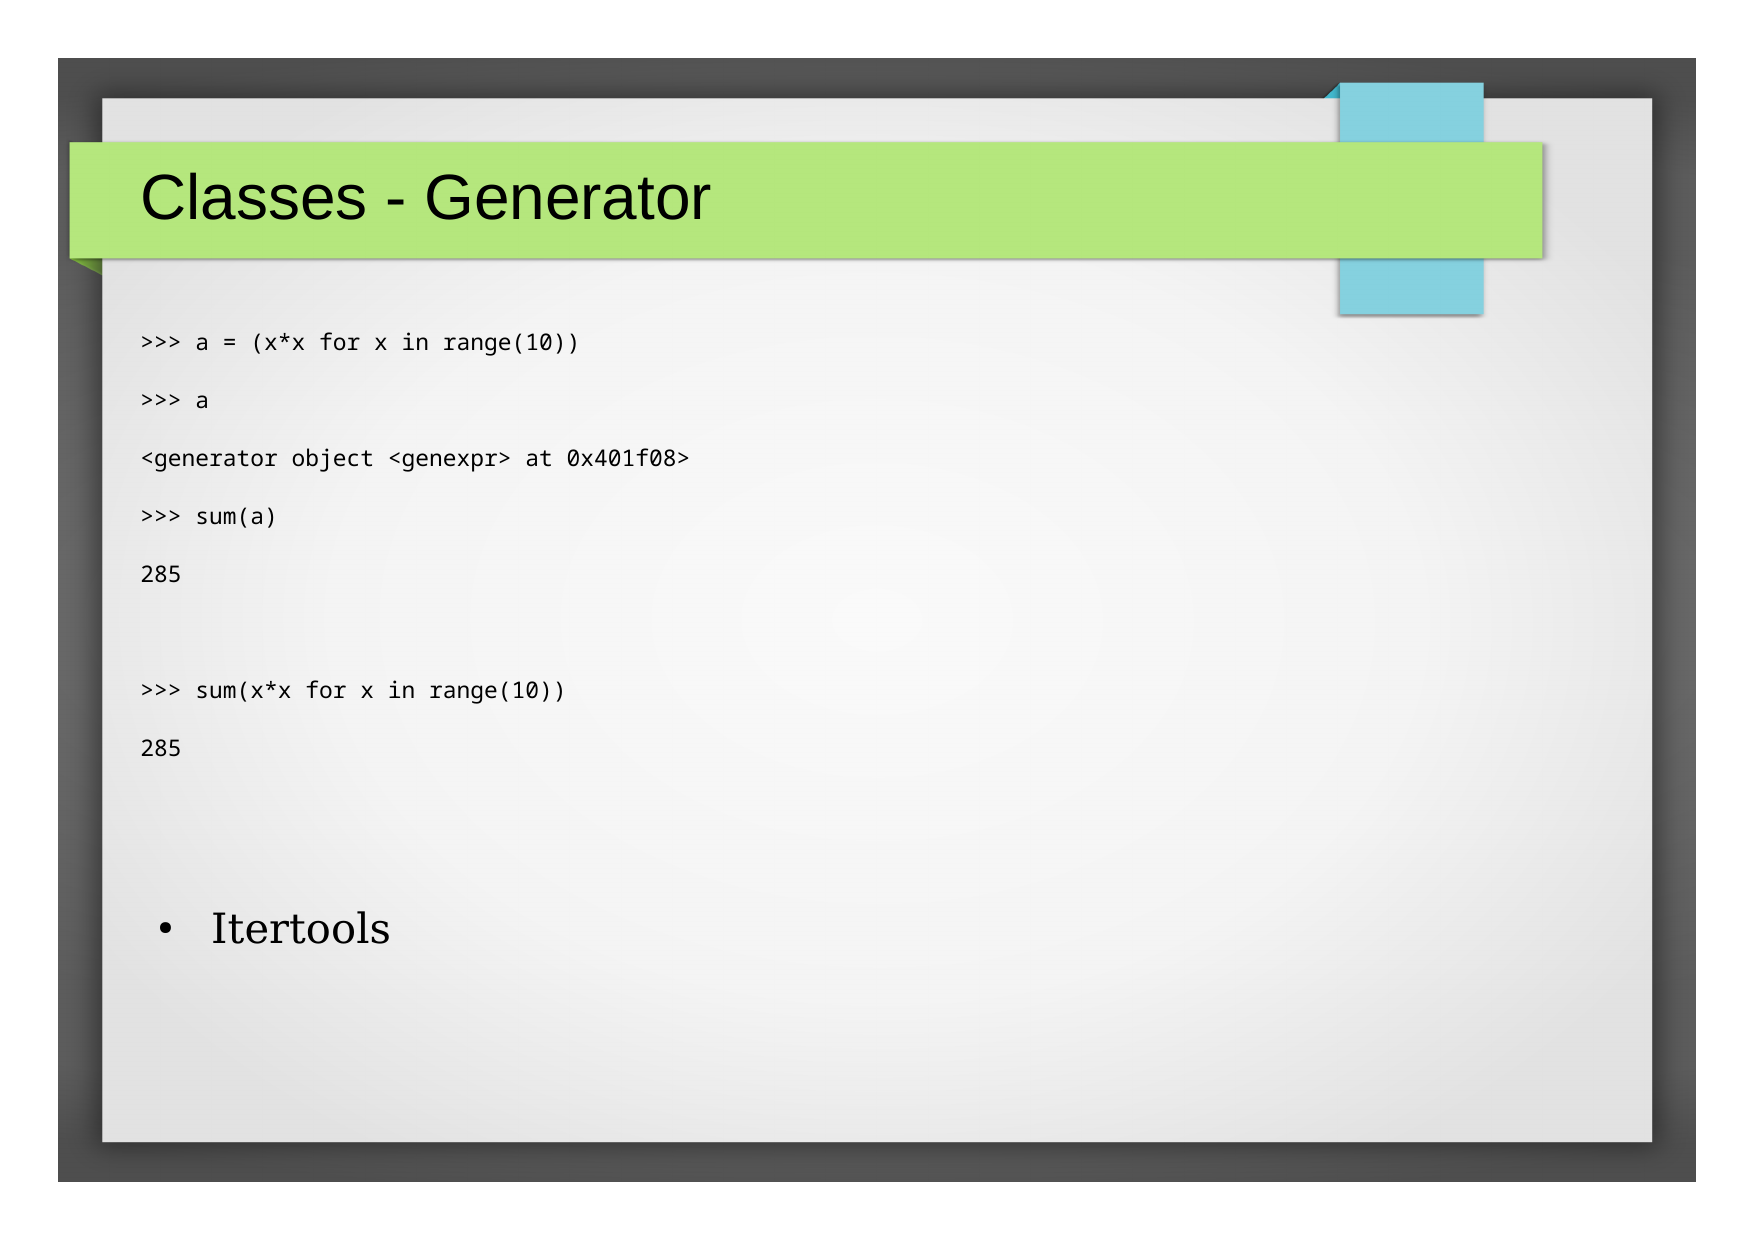

# Classes - Generator
>>> a = (x*x for x in range(10))
>>> a
<generator object <genexpr> at 0x401f08>
>>> sum(a)
285
>>> sum(x*x for x in range(10))
285
Itertools